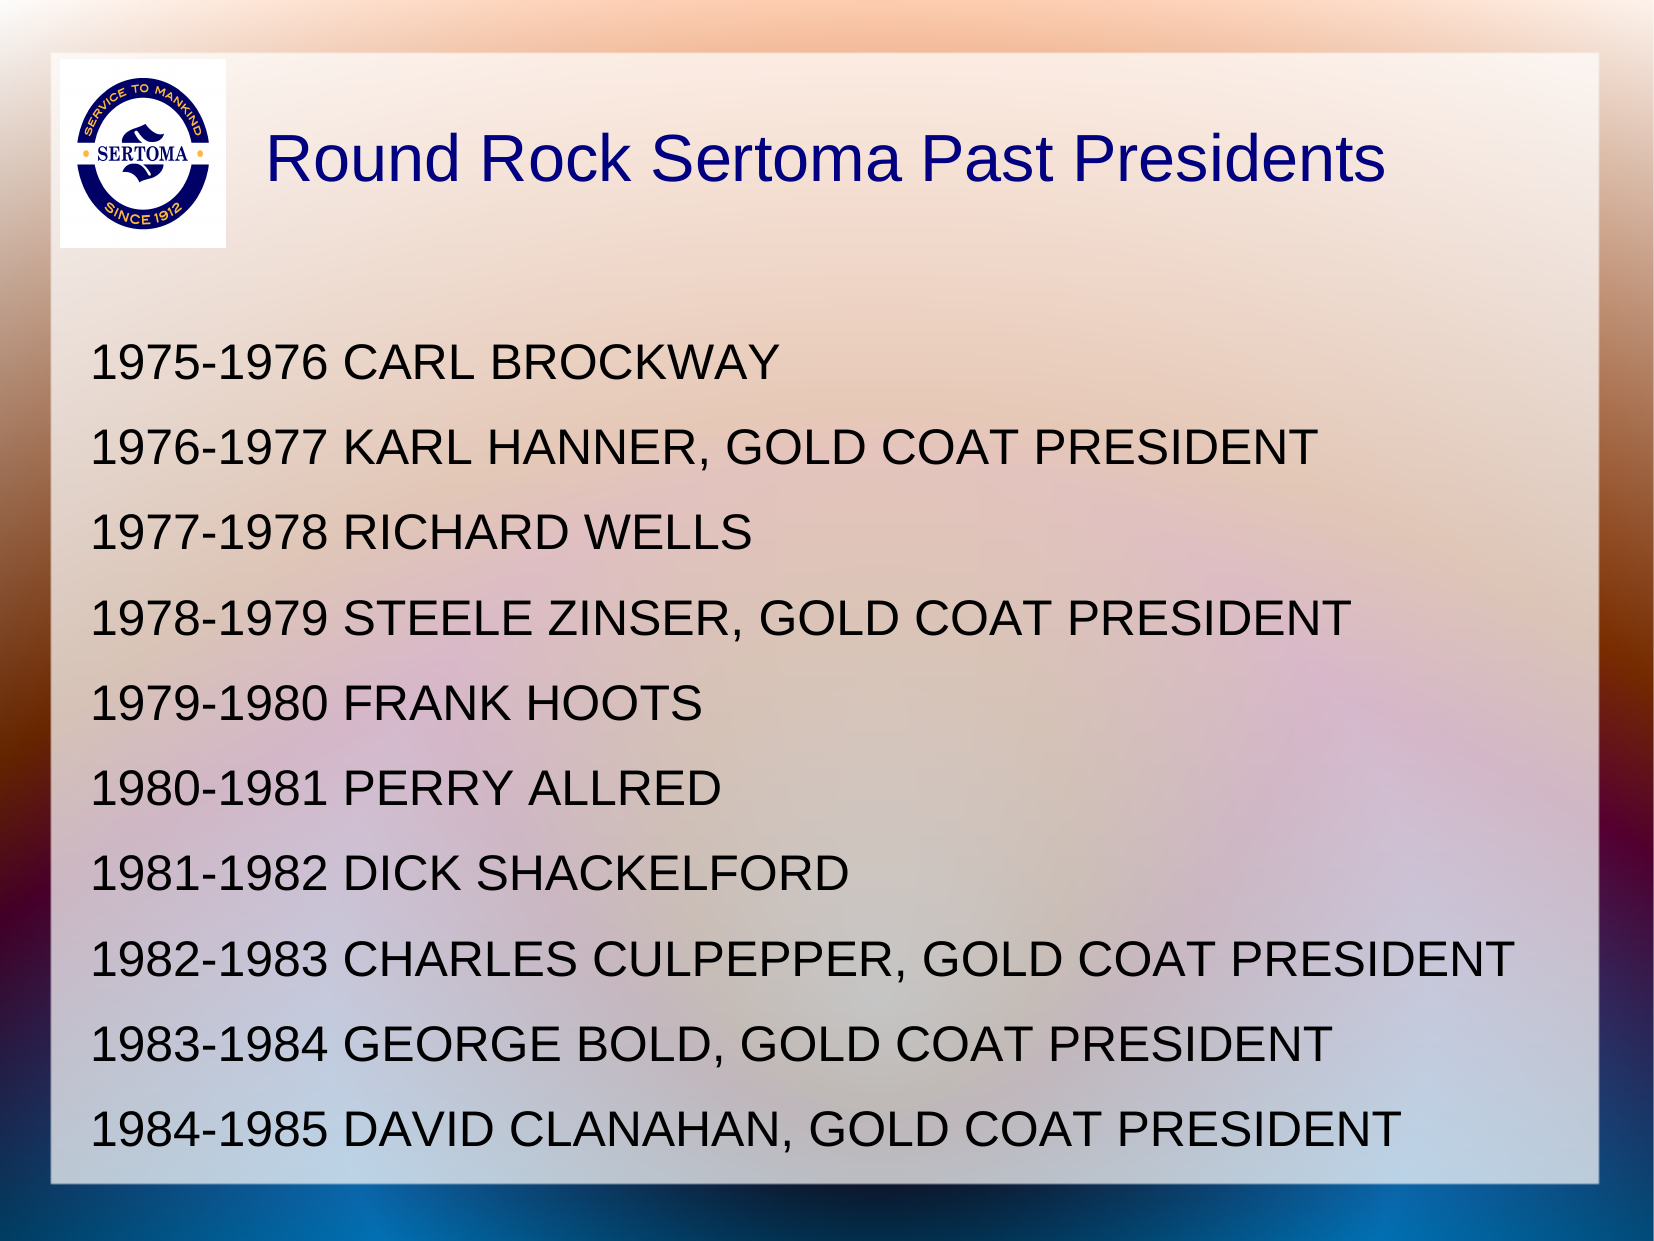

# Round Rock Sertoma Past Presidents
1975-1976 CARL BROCKWAY
1976-1977 KARL HANNER, GOLD COAT PRESIDENT
1977-1978 RICHARD WELLS
1978-1979 STEELE ZINSER, GOLD COAT PRESIDENT
1979-1980 FRANK HOOTS
1980-1981 PERRY ALLRED
1981-1982 DICK SHACKELFORD
1982-1983 CHARLES CULPEPPER, GOLD COAT PRESIDENT
1983-1984 GEORGE BOLD, GOLD COAT PRESIDENT
1984-1985 DAVID CLANAHAN, GOLD COAT PRESIDENT